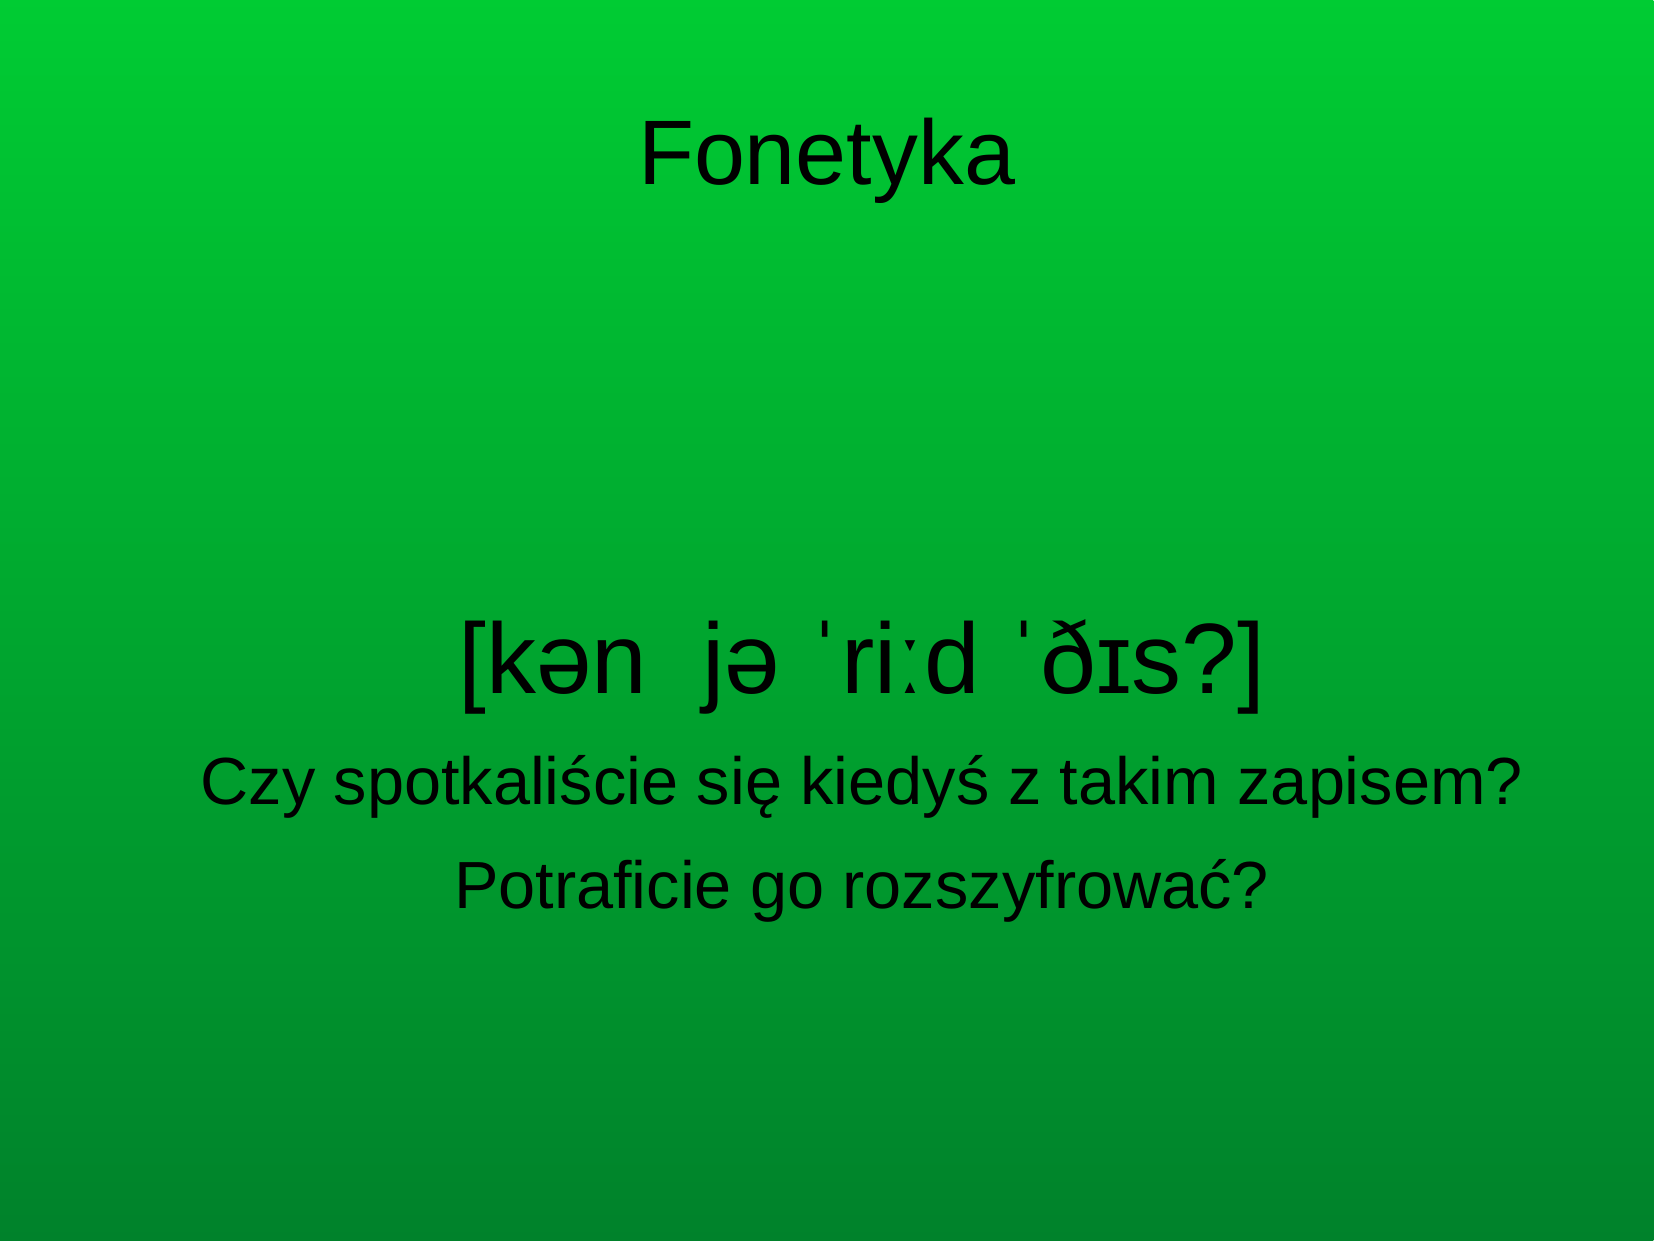

# Fonetyka
[kən jə ˈriːd ˈðɪs?]
Czy spotkaliście się kiedyś z takim zapisem?
Potraficie go rozszyfrować?